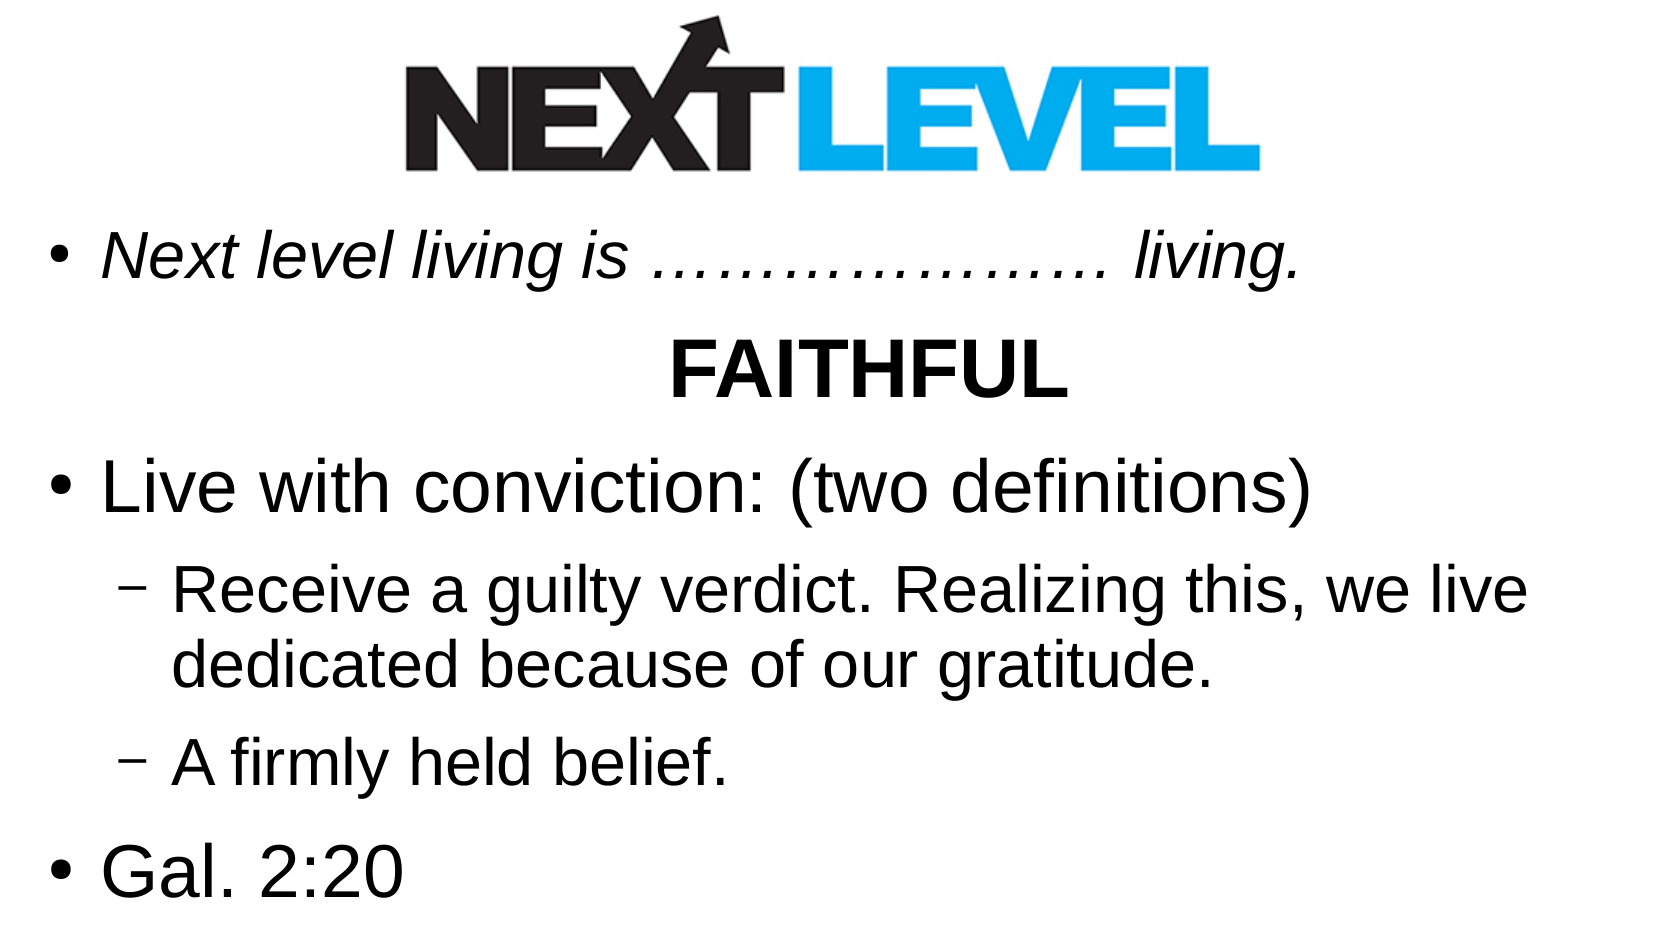

#
Next level living is ………………… living.
 FAITHFUL
Live with conviction: (two definitions)
Receive a guilty verdict. Realizing this, we live dedicated because of our gratitude.
A firmly held belief.
Gal. 2:20